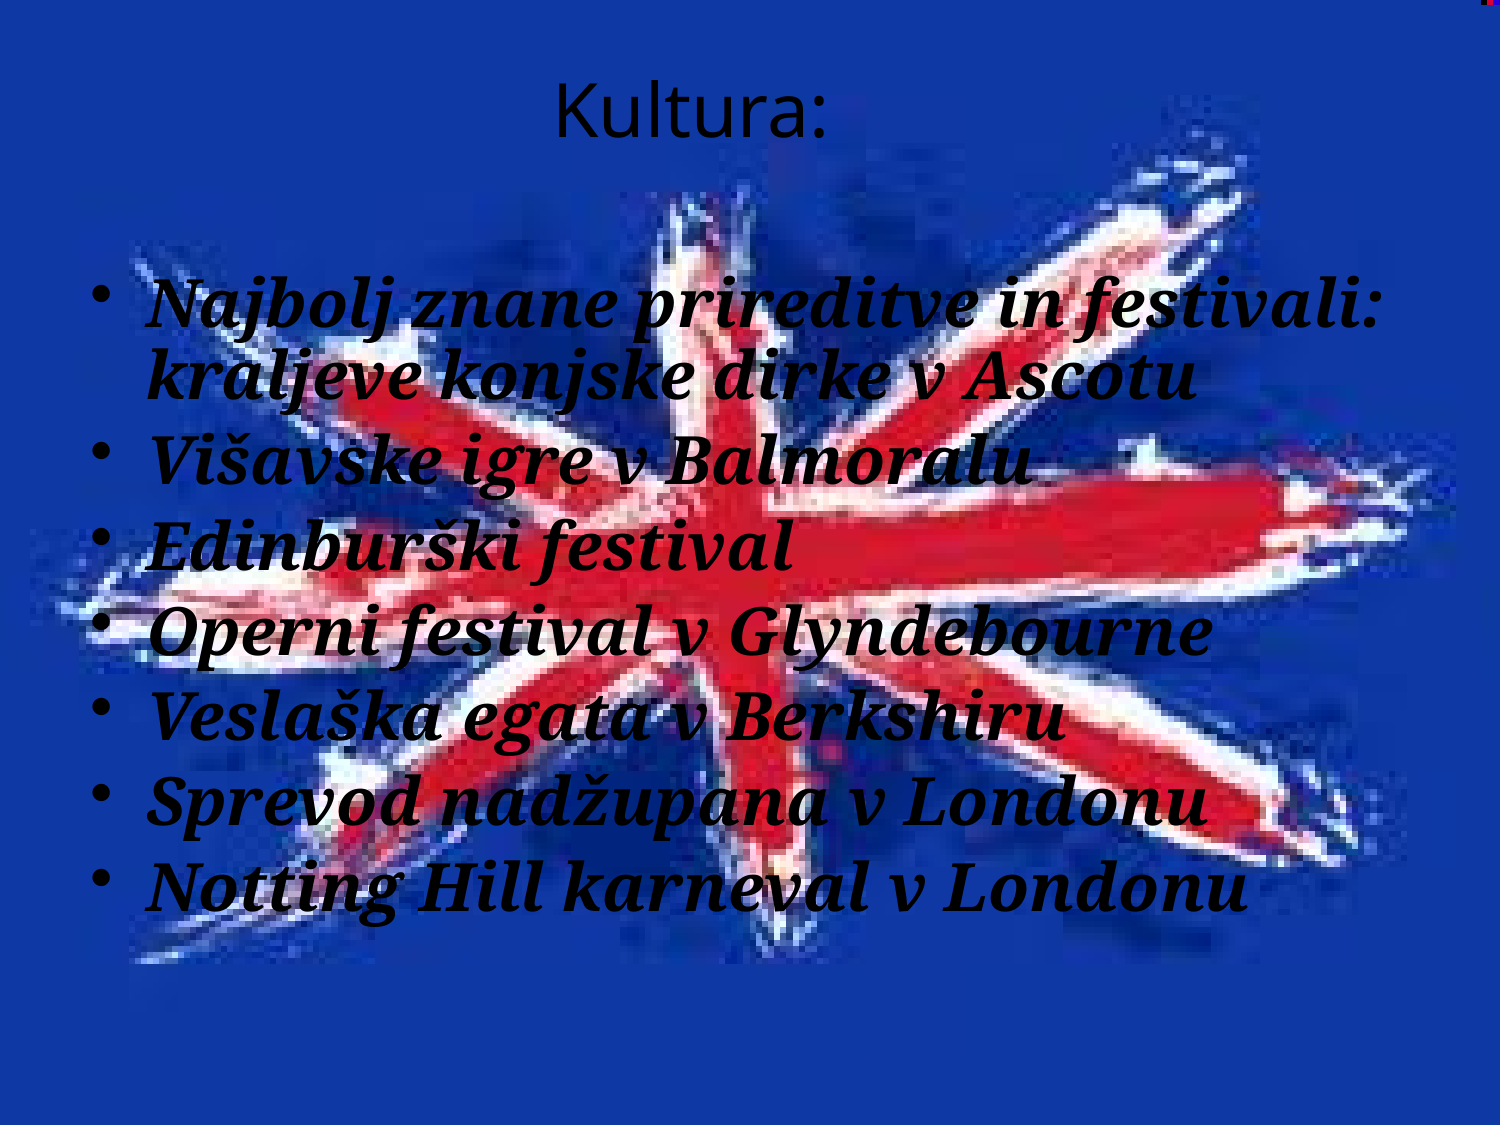

Kultura:
# Najbolj znane prireditve in festivali: kraljeve konjske dirke v Ascotu
Višavske igre v Balmoralu
Edinburški festival
Operni festival v Glyndebourne
Veslaška egata v Berkshiru
Sprevod nadžupana v Londonu
Notting Hill karneval v Londonu